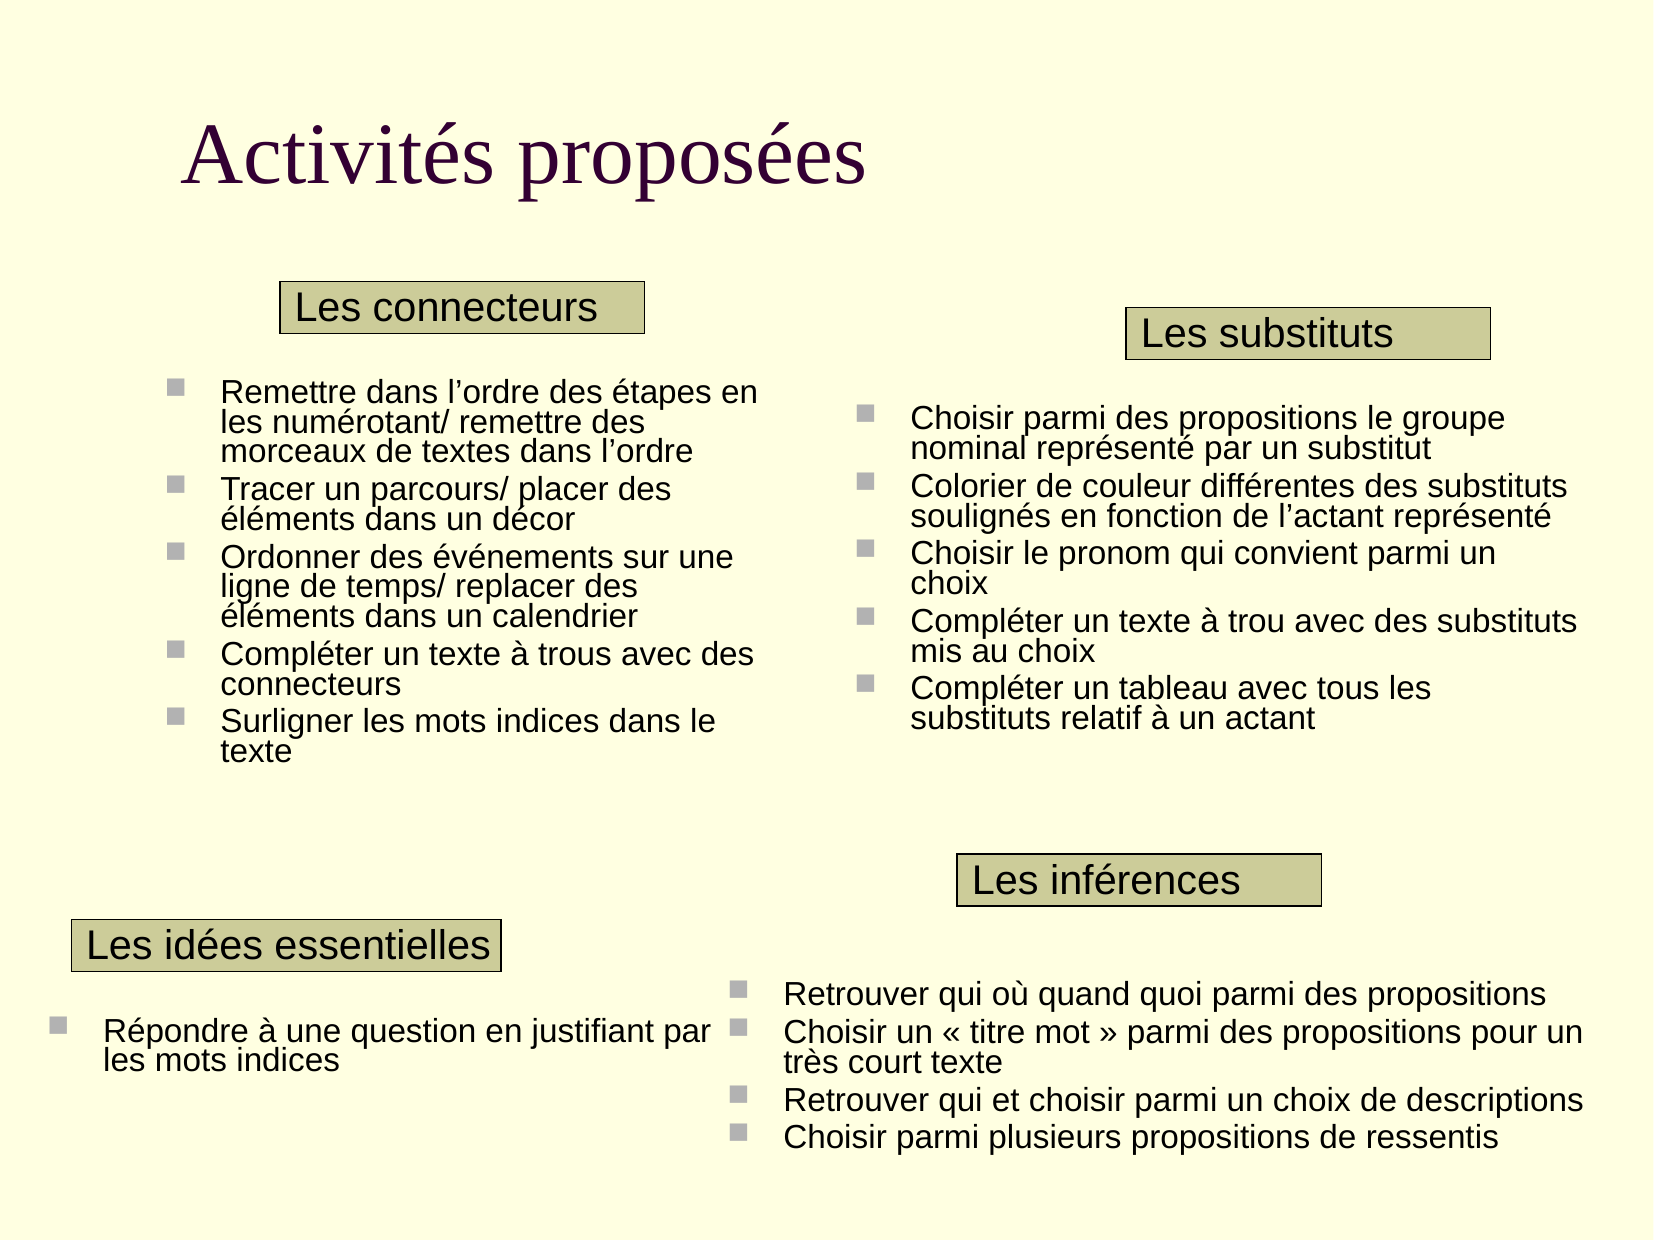

Activités proposées
Les connecteurs
Les substituts
Remettre dans l’ordre des étapes en les numérotant/ remettre des morceaux de textes dans l’ordre
Tracer un parcours/ placer des éléments dans un décor
Ordonner des événements sur une ligne de temps/ replacer des éléments dans un calendrier
Compléter un texte à trous avec des connecteurs
Surligner les mots indices dans le texte
Choisir parmi des propositions le groupe nominal représenté par un substitut
Colorier de couleur différentes des substituts soulignés en fonction de l’actant représenté
Choisir le pronom qui convient parmi un choix
Compléter un texte à trou avec des substituts mis au choix
Compléter un tableau avec tous les substituts relatif à un actant
Les inférences
Les idées essentielles
Retrouver qui où quand quoi parmi des propositions
Choisir un « titre mot » parmi des propositions pour un très court texte
Retrouver qui et choisir parmi un choix de descriptions
Choisir parmi plusieurs propositions de ressentis
Répondre à une question en justifiant par les mots indices